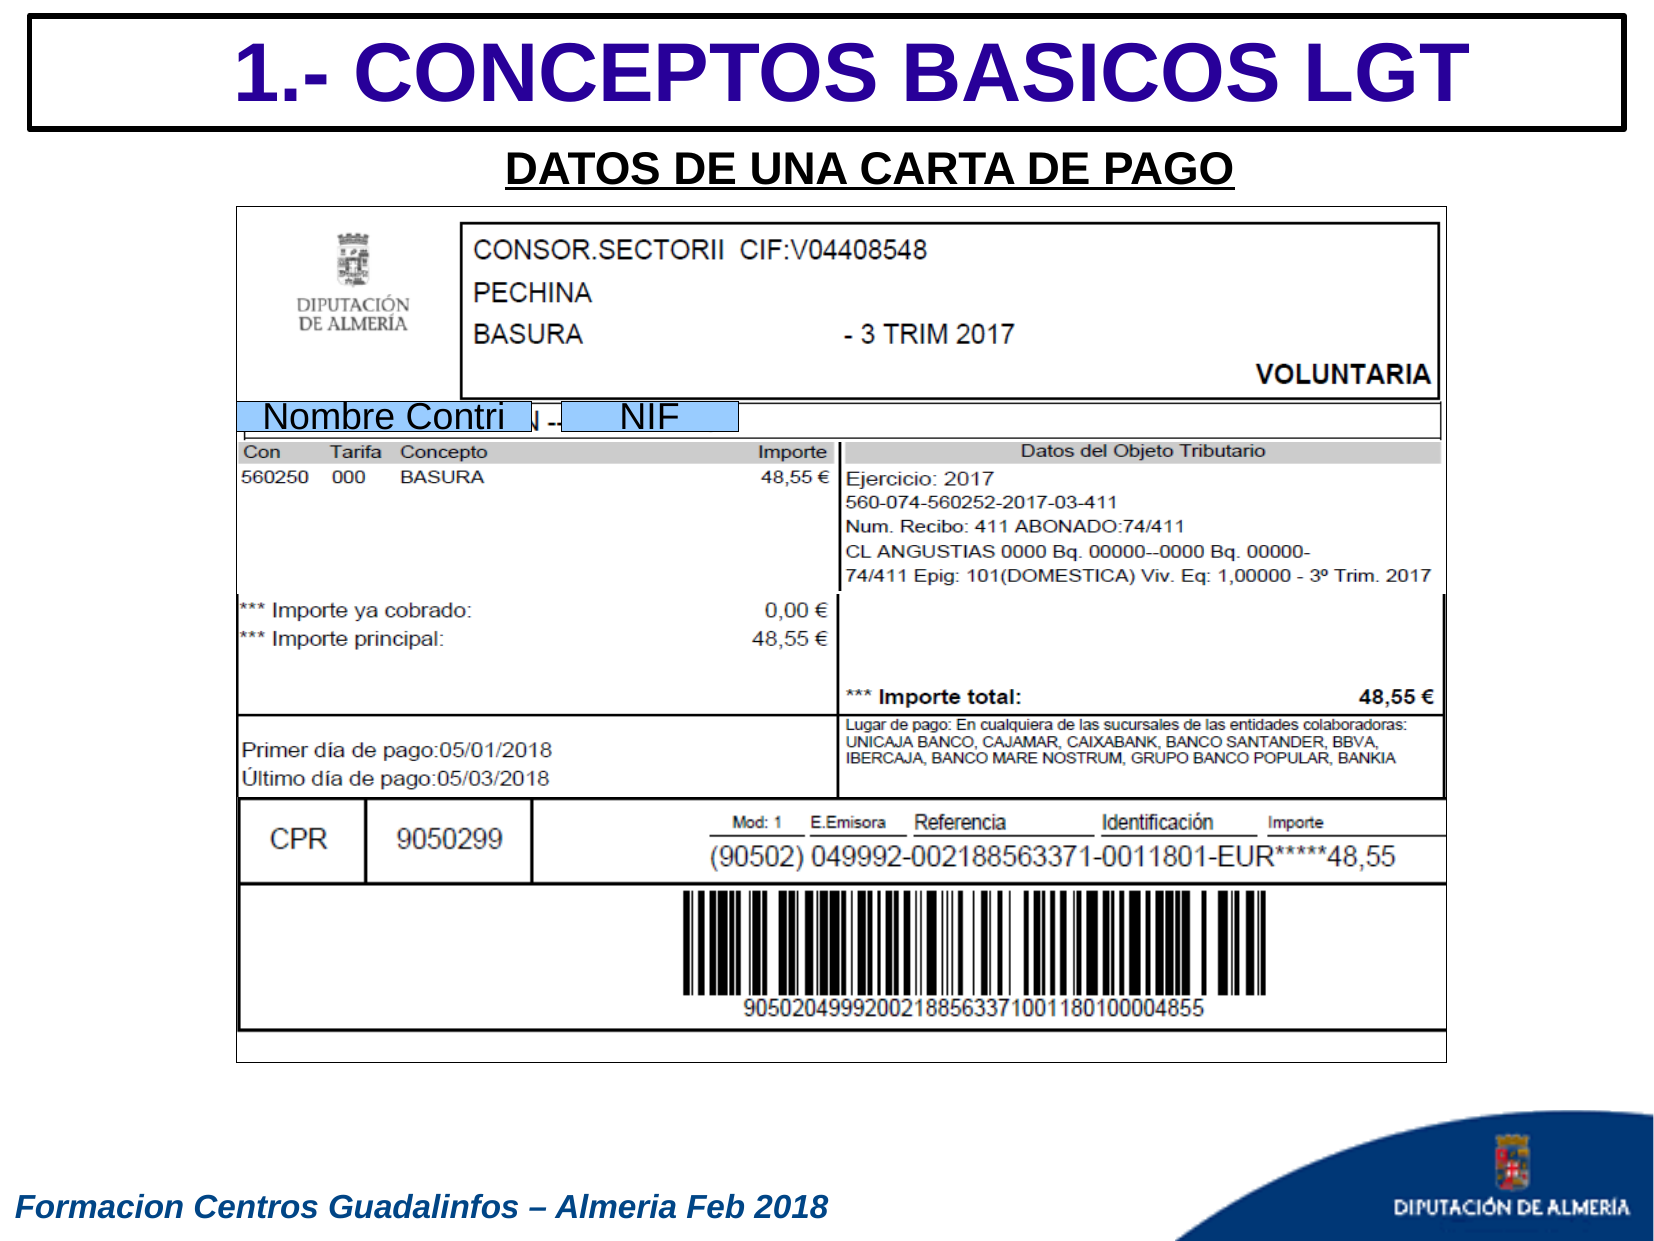

1.- CONCEPTOS BASICOS LGT
DATOS DE UNA CARTA DE PAGO
Nombre Contri
NIF
Formacion Centros Guadalinfos – Almeria Feb 2018